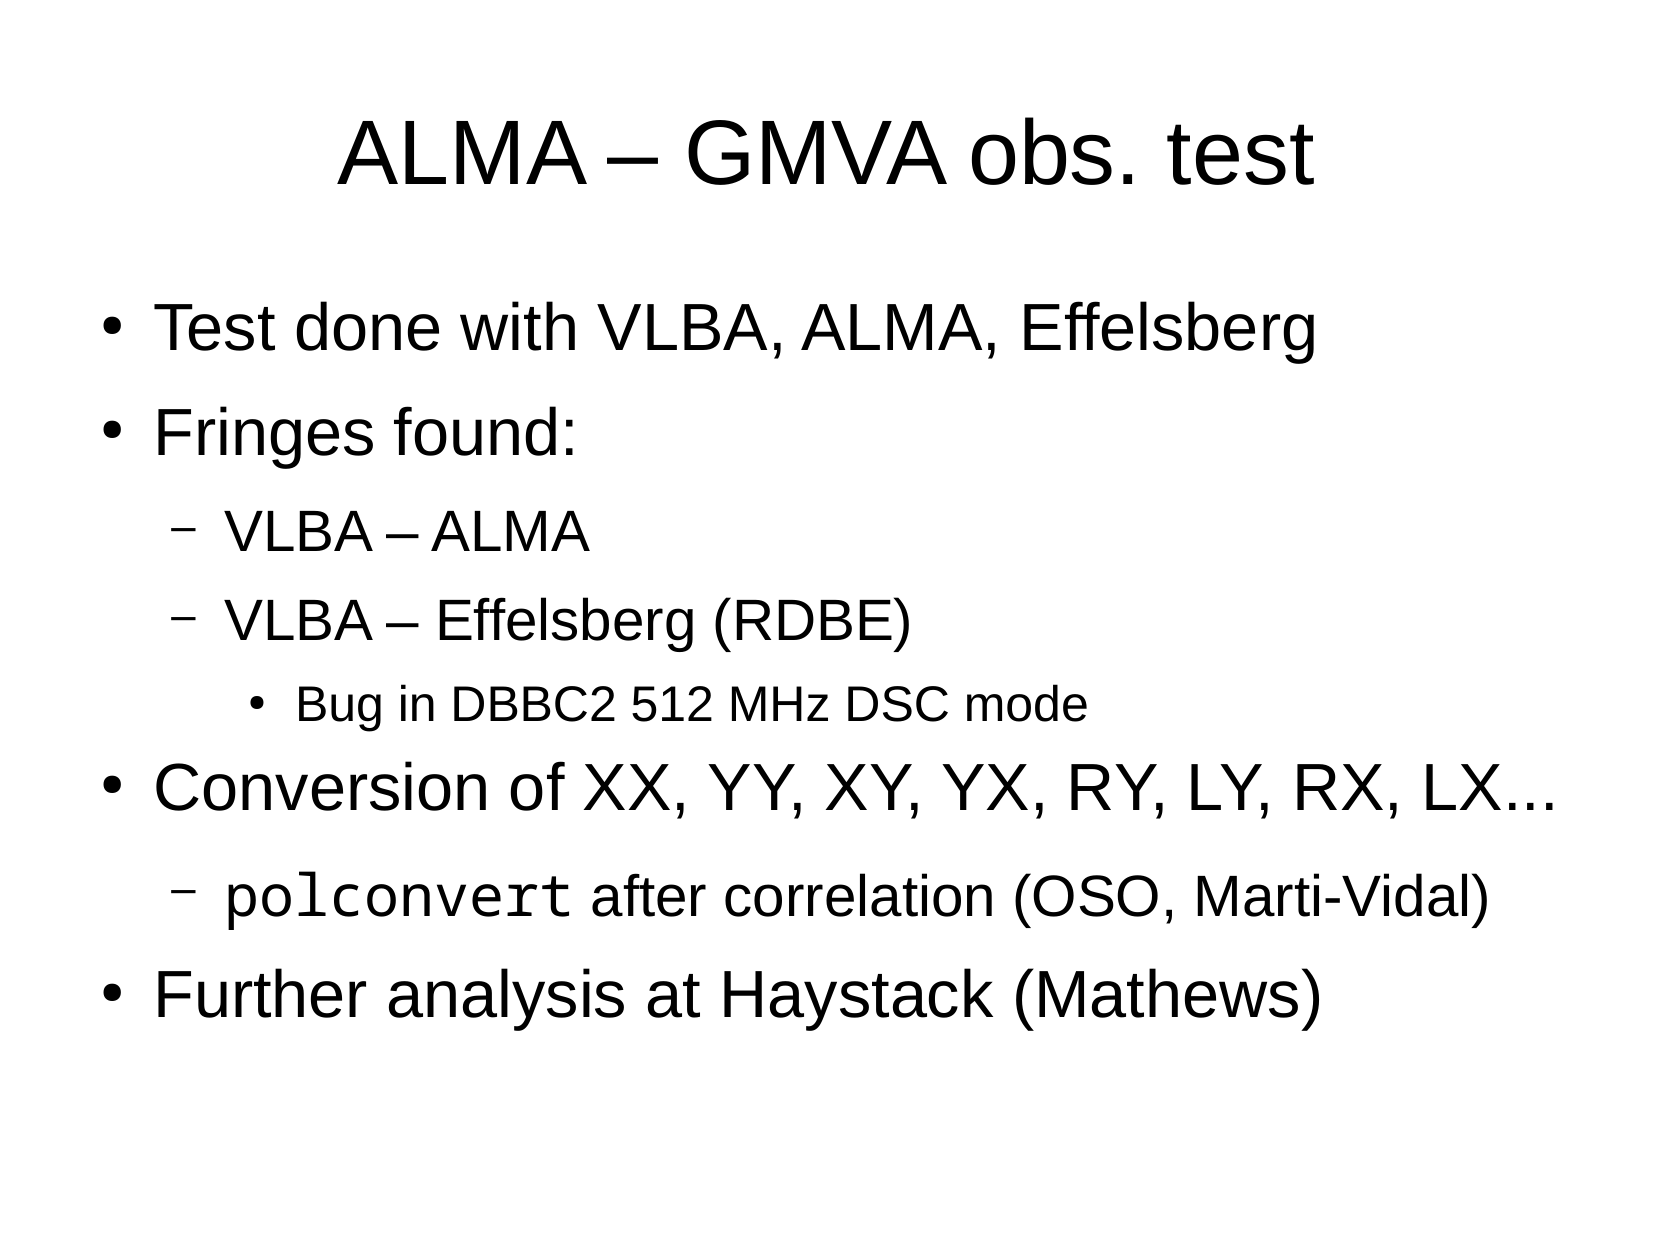

# ALMA – GMVA obs. test
Test done with VLBA, ALMA, Effelsberg
Fringes found:
VLBA – ALMA
VLBA – Effelsberg (RDBE)
Bug in DBBC2 512 MHz DSC mode
Conversion of XX, YY, XY, YX, RY, LY, RX, LX...
polconvert after correlation (OSO, Marti-Vidal)
Further analysis at Haystack (Mathews)